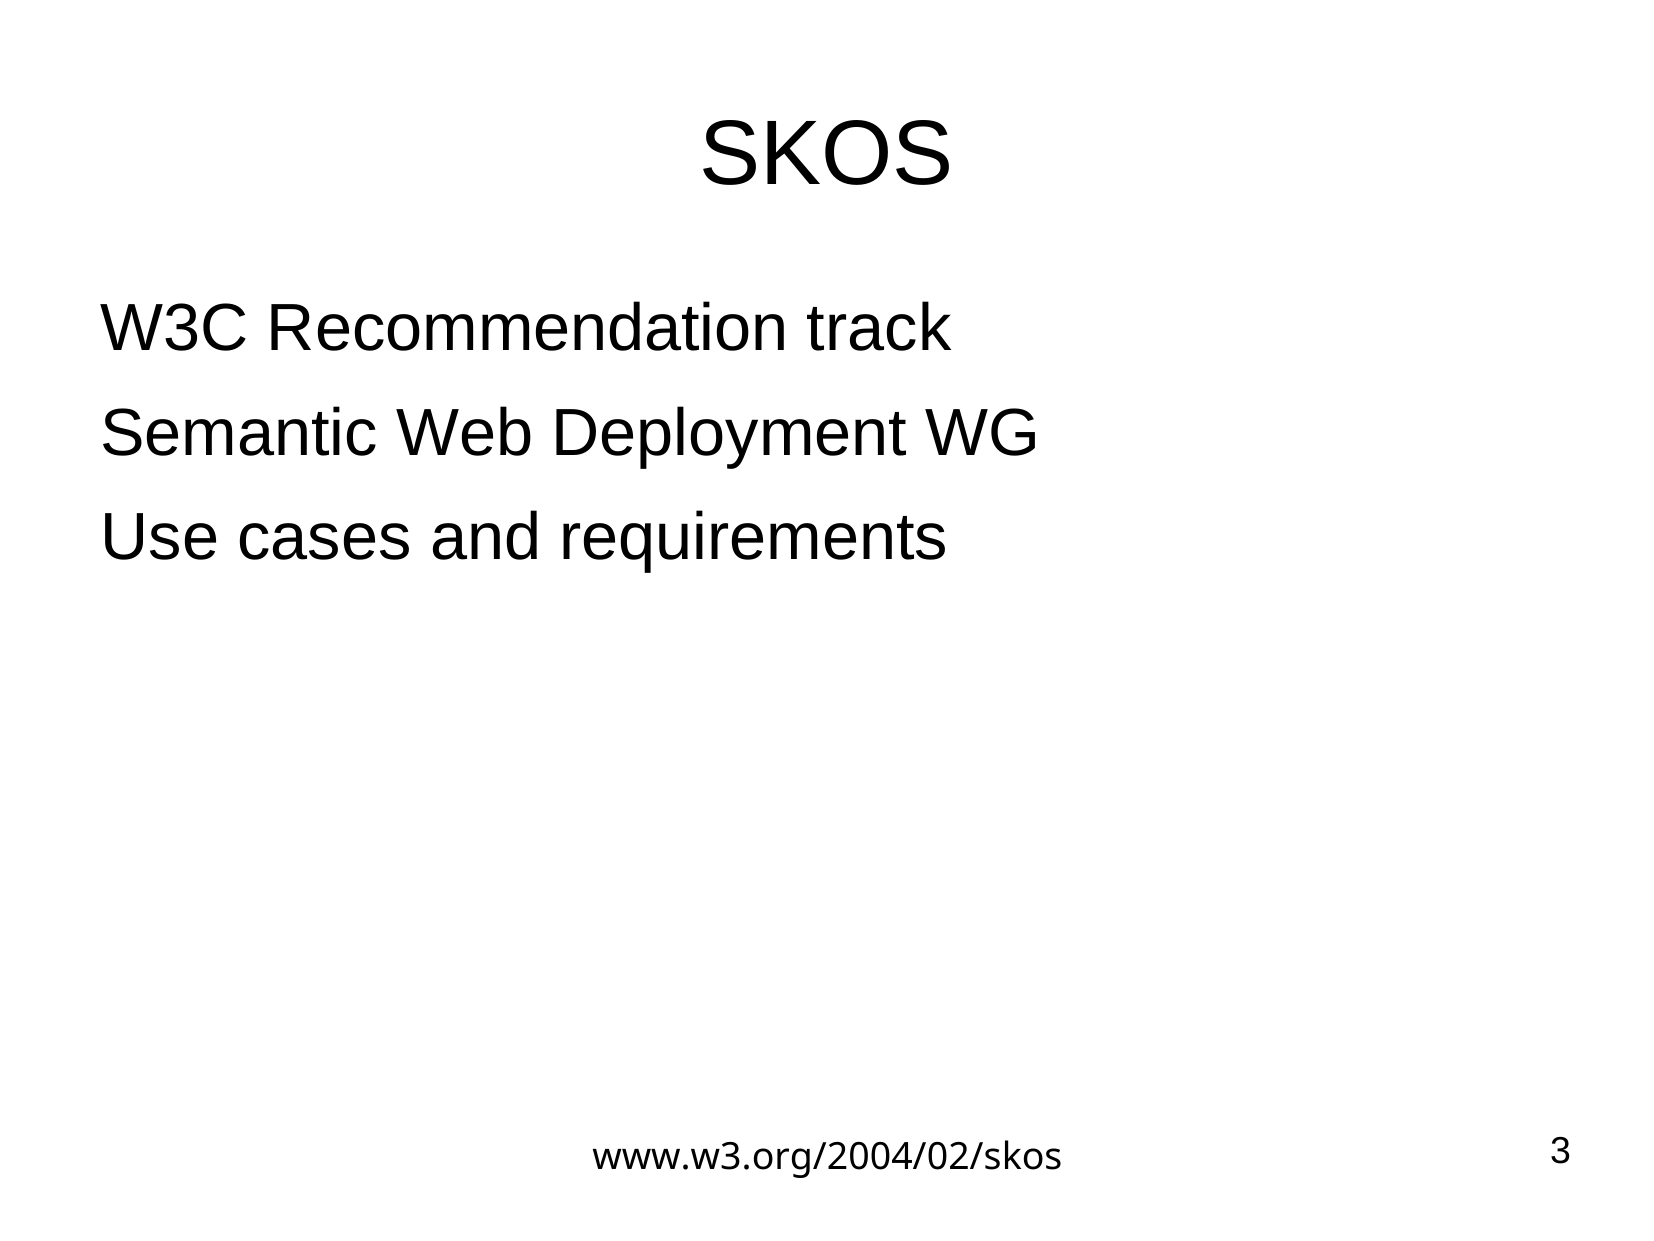

# SKOS
W3C Recommendation track
Semantic Web Deployment WG
Use cases and requirements
www.w3.org/2004/02/skos
3